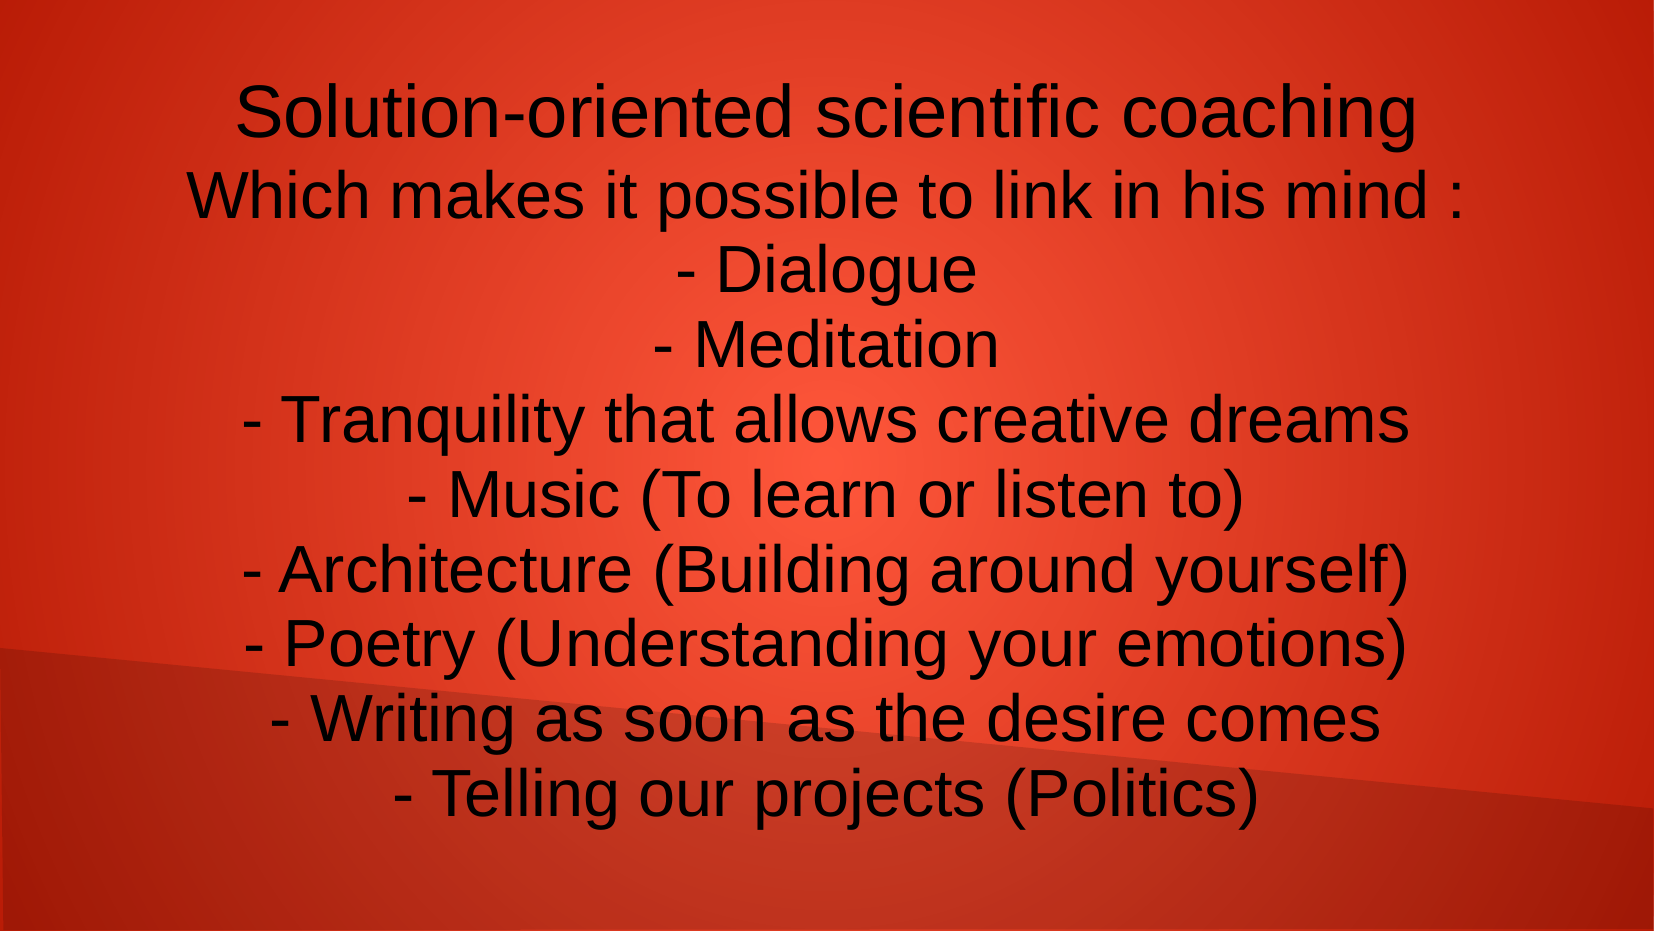

# Solution-oriented scientific coaching
Which makes it possible to link in his mind :
- Dialogue
- Meditation
- Tranquility that allows creative dreams
- Music (To learn or listen to)
- Architecture (Building around yourself)
- Poetry (Understanding your emotions)
- Writing as soon as the desire comes
- Telling our projects (Politics)